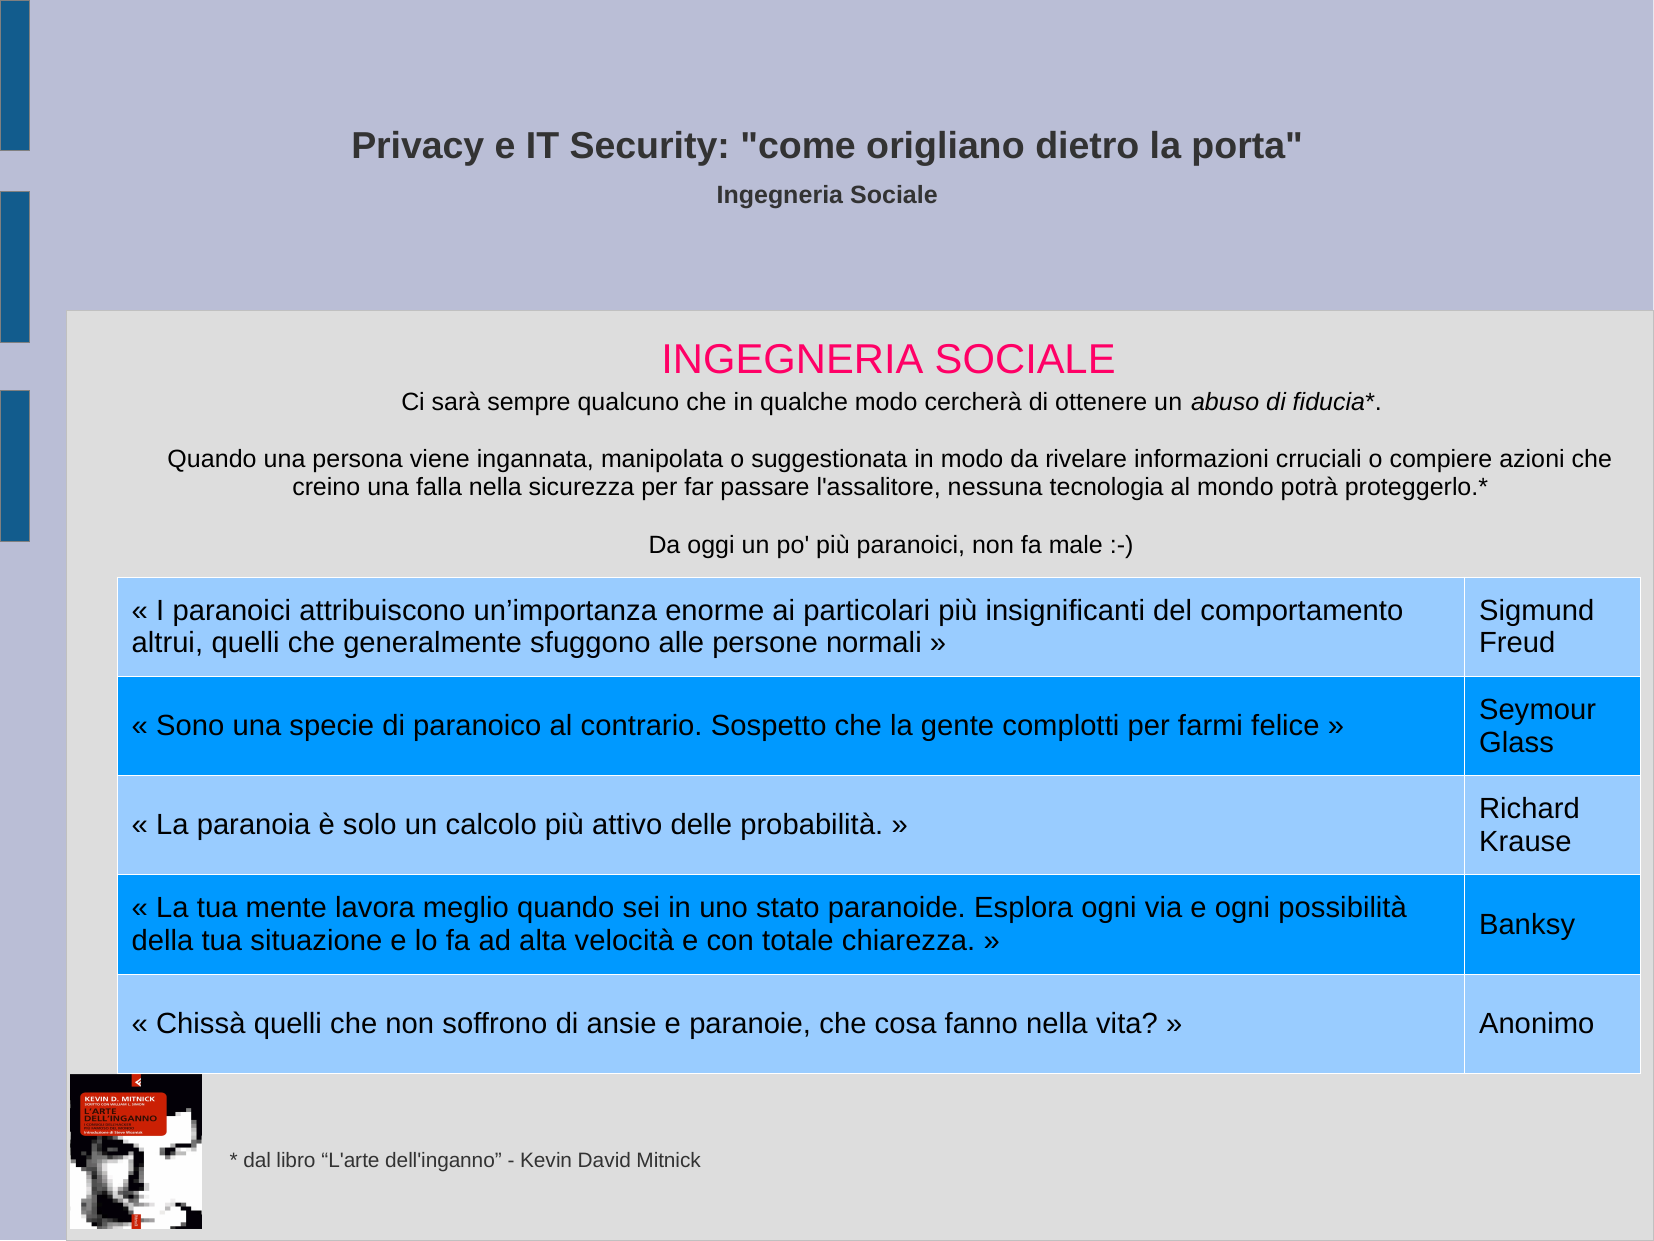

# Ingegneria Sociale
Privacy e IT Security: "come origliano dietro la porta"
INGEGNERIA SOCIALE
Ci sarà sempre qualcuno che in qualche modo cercherà di ottenere un abuso di fiducia*.
Quando una persona viene ingannata, manipolata o suggestionata in modo da rivelare informazioni crruciali o compiere azioni che creino una falla nella sicurezza per far passare l'assalitore, nessuna tecnologia al mondo potrà proteggerlo.*
Da oggi un po' più paranoici, non fa male :-)
| « I paranoici attribuiscono un’importanza enorme ai particolari più insignificanti del comportamento altrui, quelli che generalmente sfuggono alle persone normali » | Sigmund Freud |
| --- | --- |
| « Sono una specie di paranoico al contrario. Sospetto che la gente complotti per farmi felice » | Seymour Glass |
| « La paranoia è solo un calcolo più attivo delle probabilità. » | Richard Krause |
| « La tua mente lavora meglio quando sei in uno stato paranoide. Esplora ogni via e ogni possibilità della tua situazione e lo fa ad alta velocità e con totale chiarezza. » | Banksy |
| « Chissà quelli che non soffrono di ansie e paranoie, che cosa fanno nella vita? » | Anonimo |
* dal libro “L'arte dell'inganno” - Kevin David Mitnick